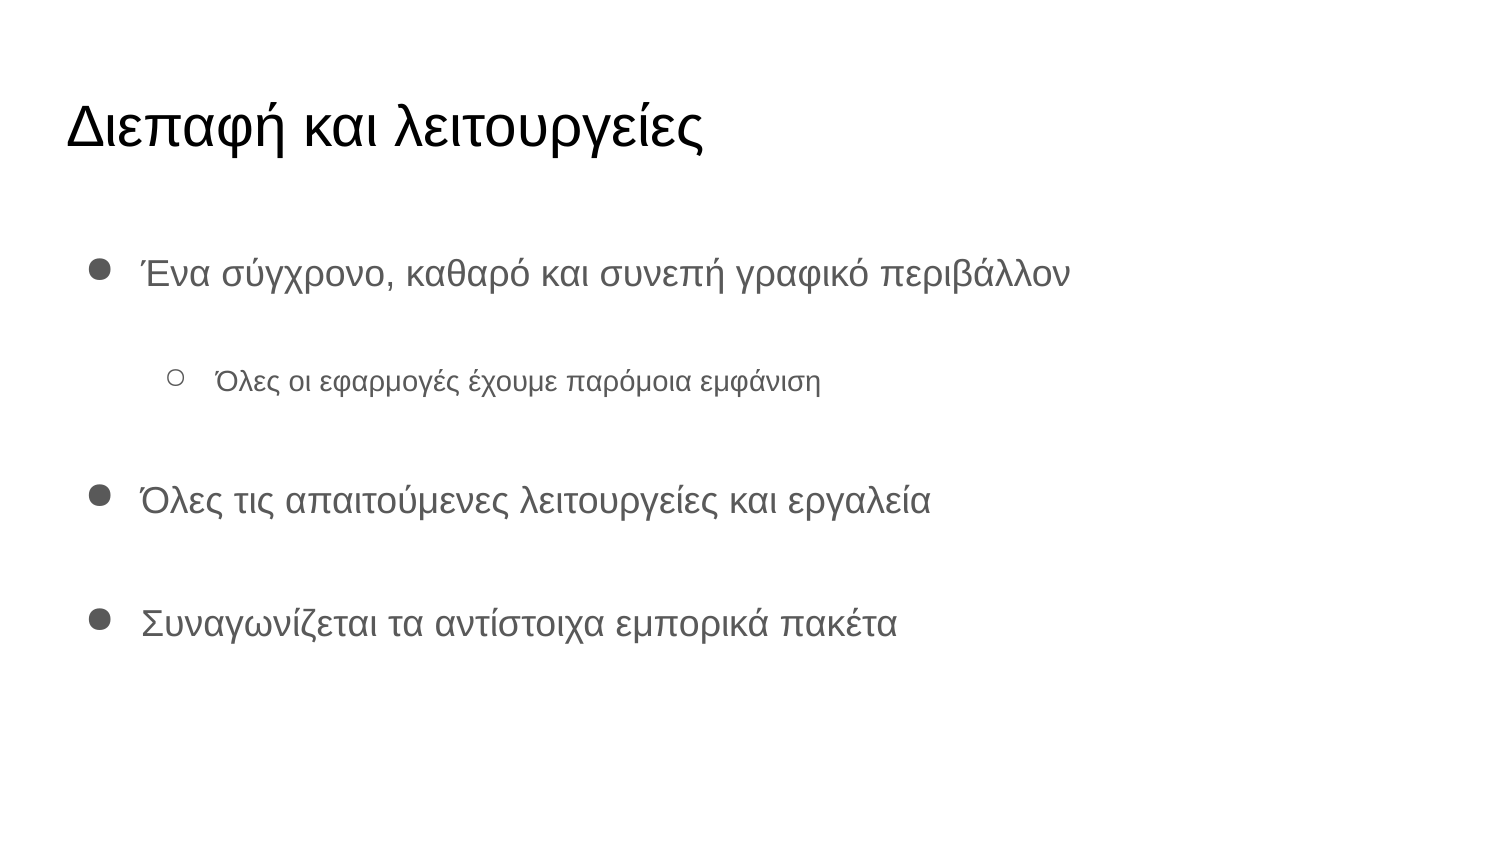

# Διεπαφή και λειτουργείες
Ένα σύγχρονο, καθαρό και συνεπή γραφικό περιβάλλον
Όλες οι εφαρμογές έχουμε παρόμοια εμφάνιση
Όλες τις απαιτούμενες λειτουργείες και εργαλεία
Συναγωνίζεται τα αντίστοιχα εμπορικά πακέτα